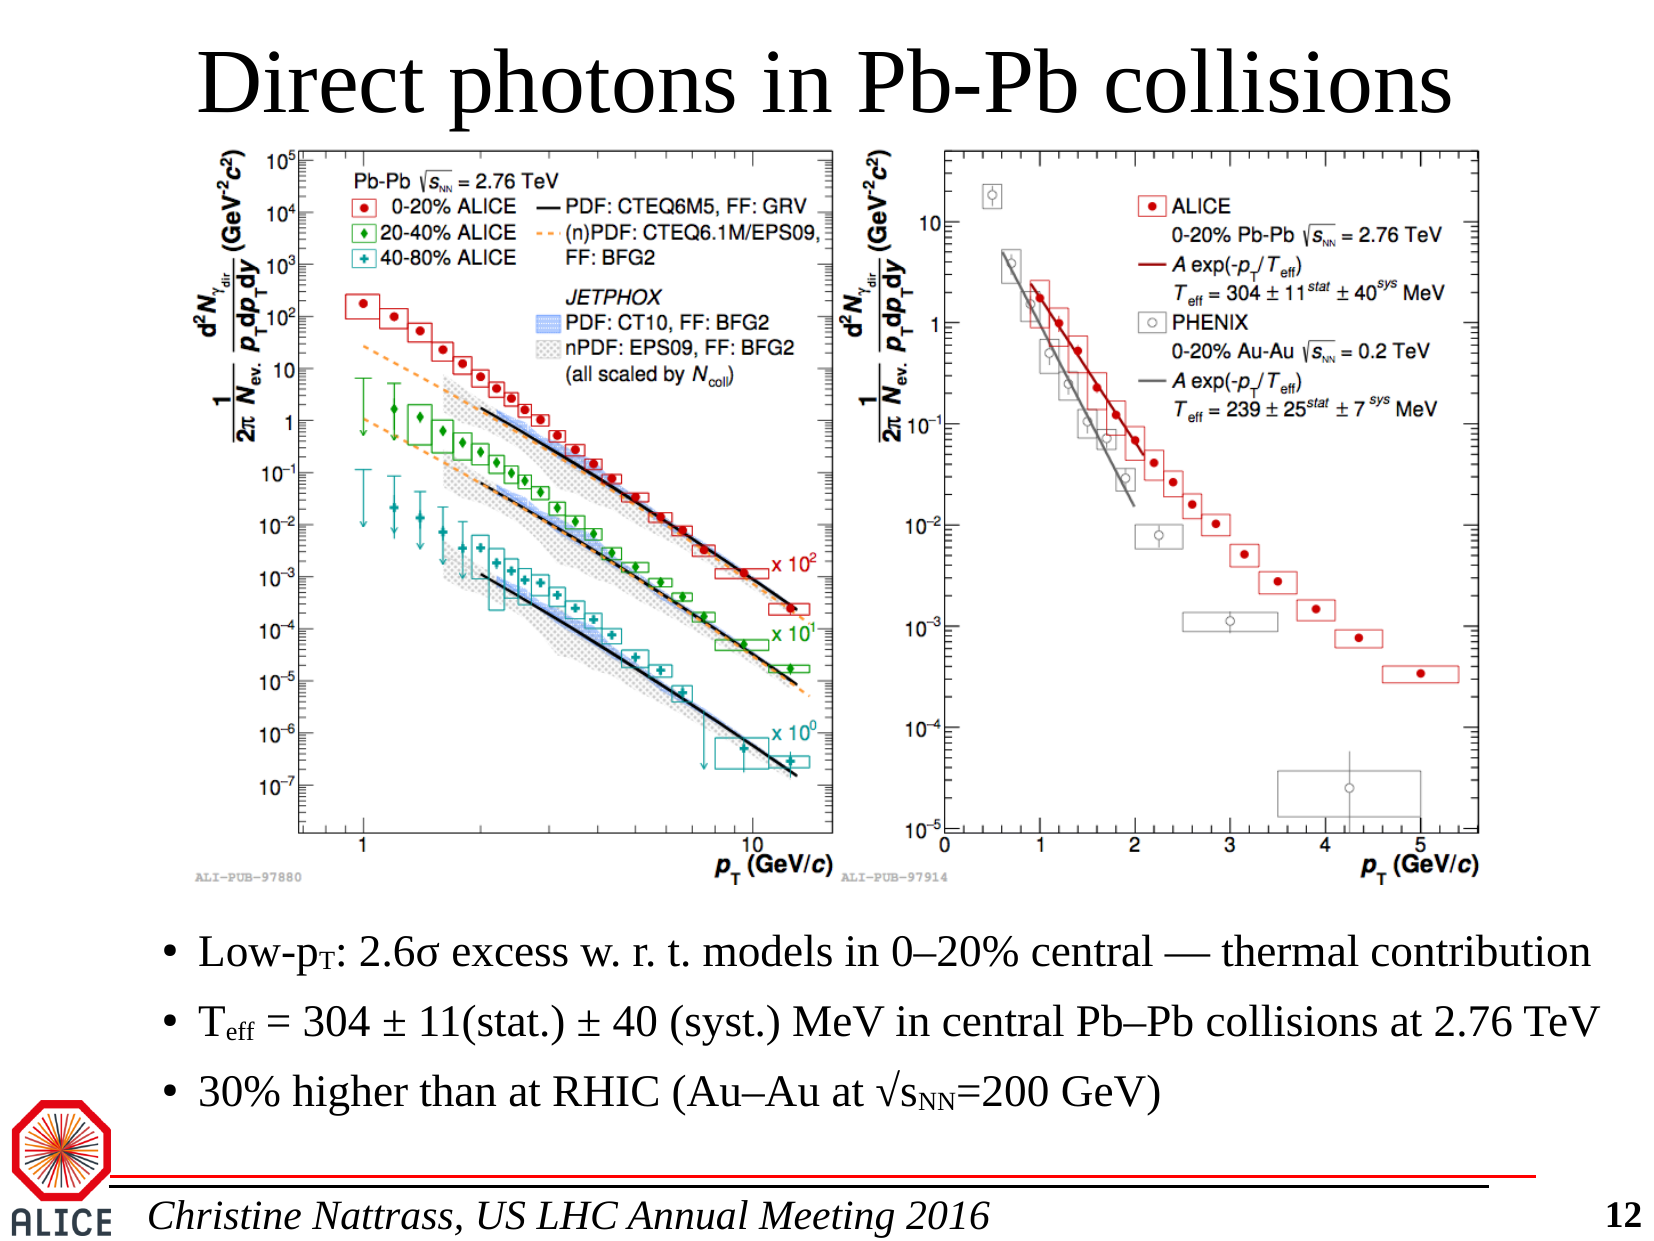

# Direct photons in Pb-Pb collisions
Low-pT: 2.6σ excess w. r. t. models in 0–20% central — thermal contribution
Teff = 304 ± 11(stat.) ± 40 (syst.) MeV in central Pb–Pb collisions at 2.76 TeV
30% higher than at RHIC (Au–Au at √sNN=200 GeV)